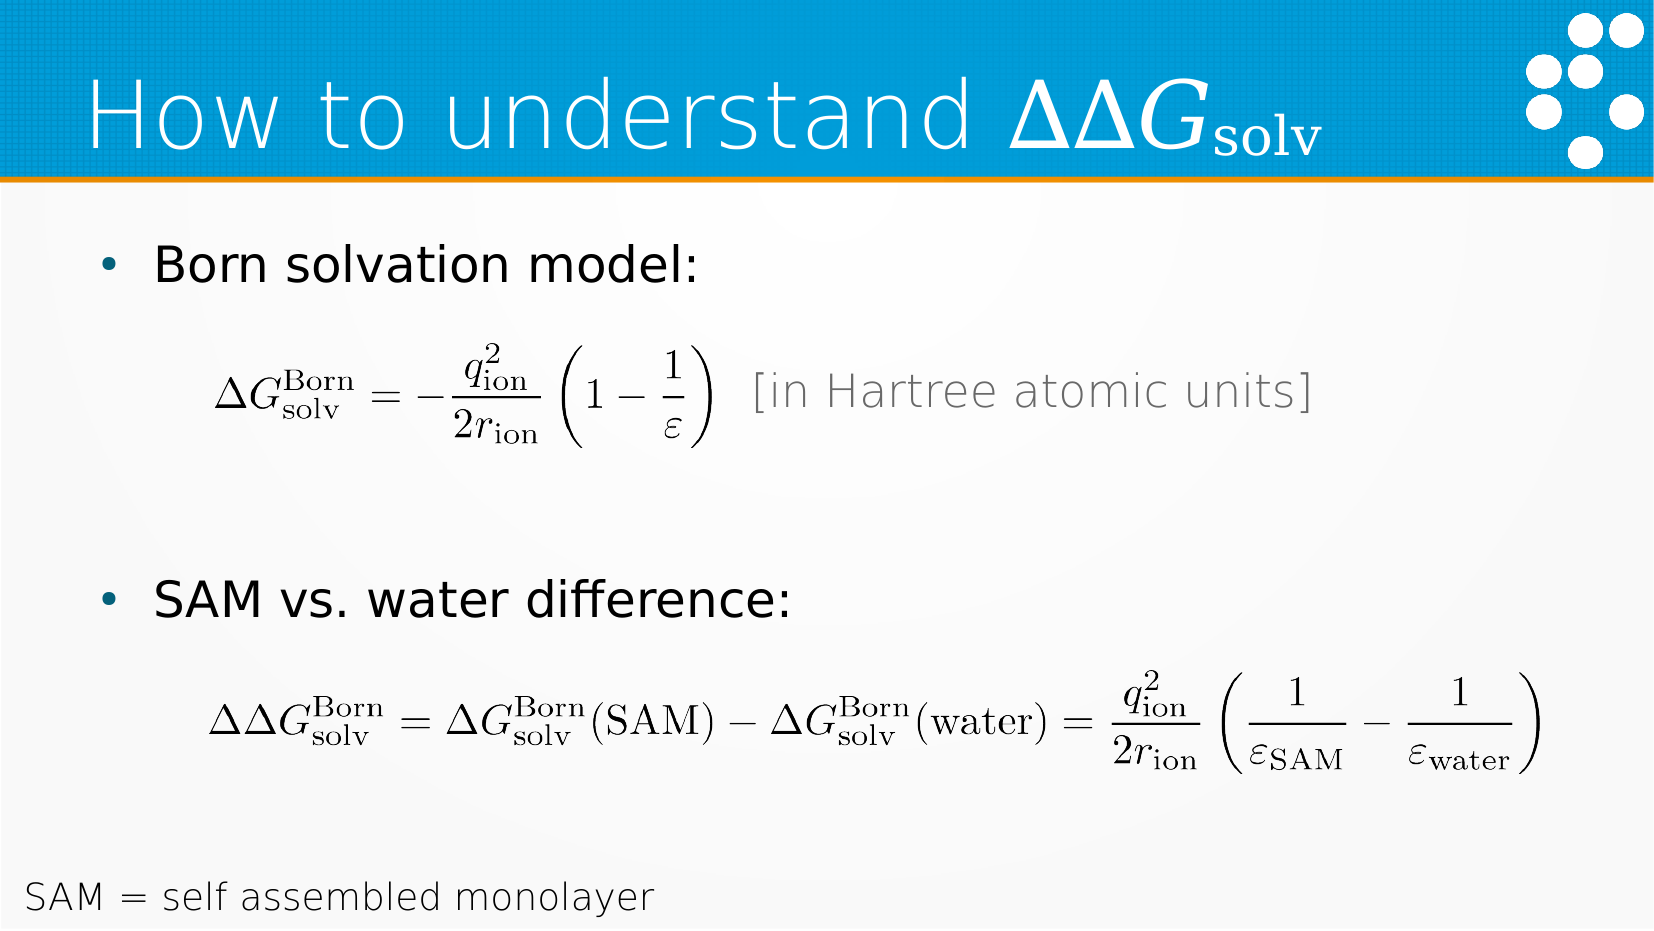

# How to understand ∆∆Gsolv
Born solvation model:
SAM vs. water difference:
[in Hartree atomic units]
SAM = self assembled monolayer